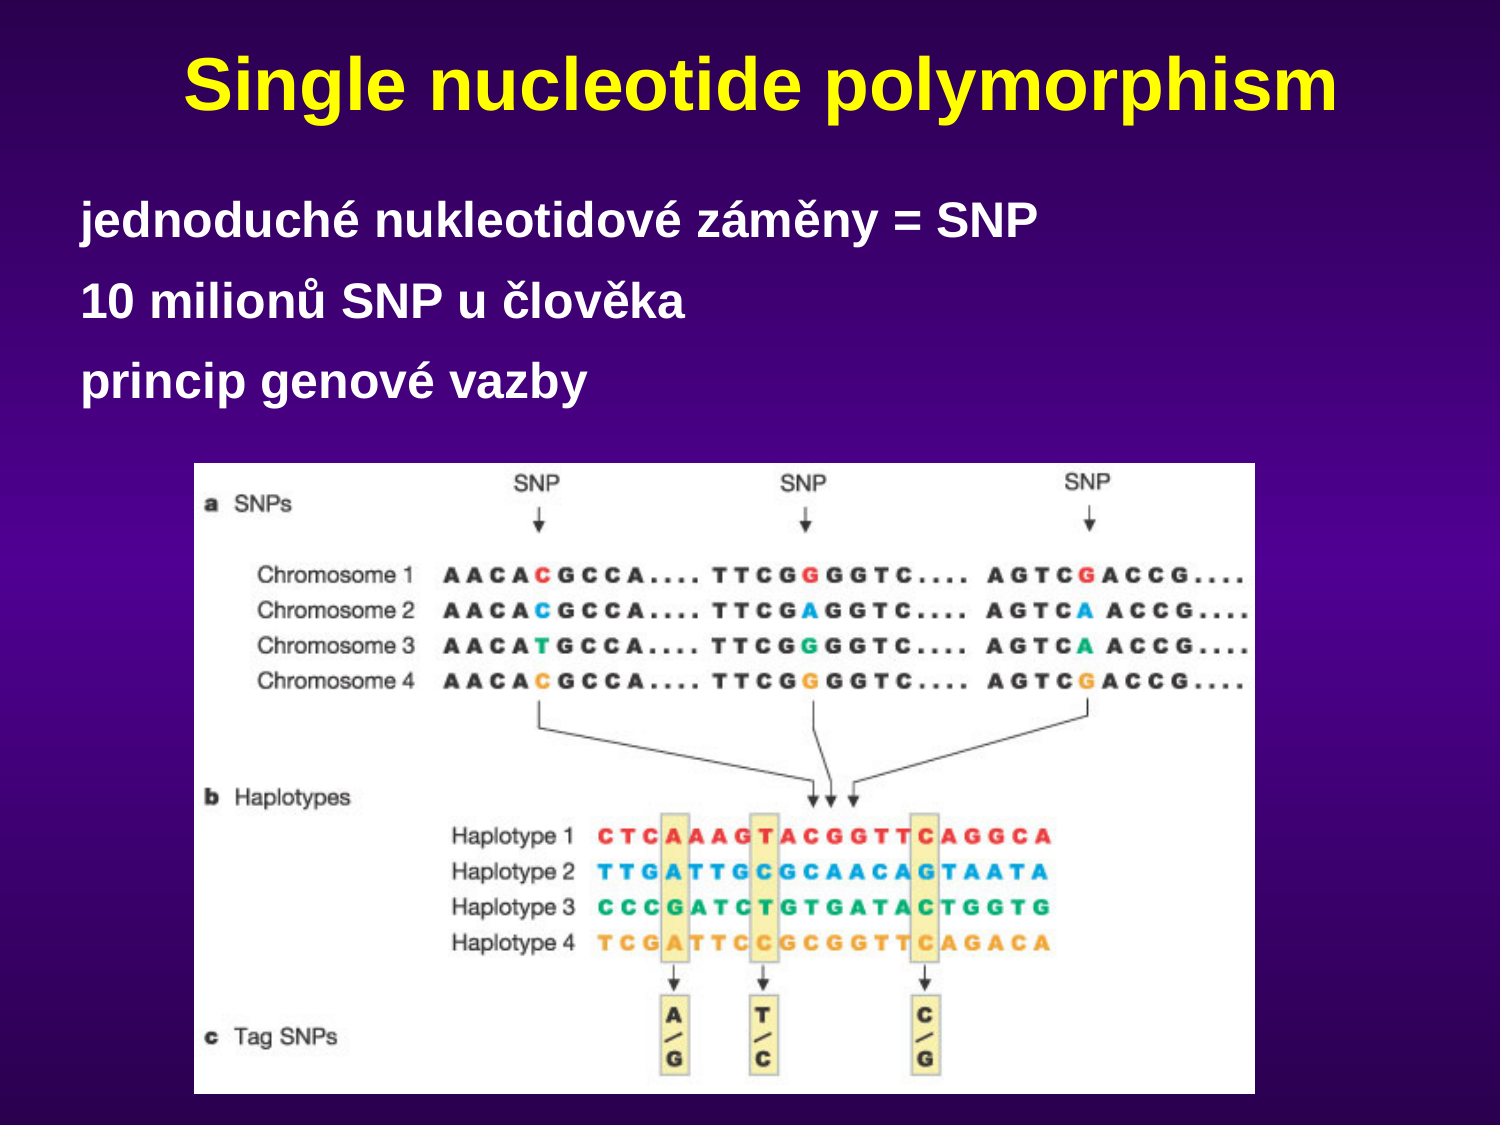

# Single nucleotide polymorphism
jednoduché nukleotidové záměny = SNP
10 milionů SNP u člověka
princip genové vazby